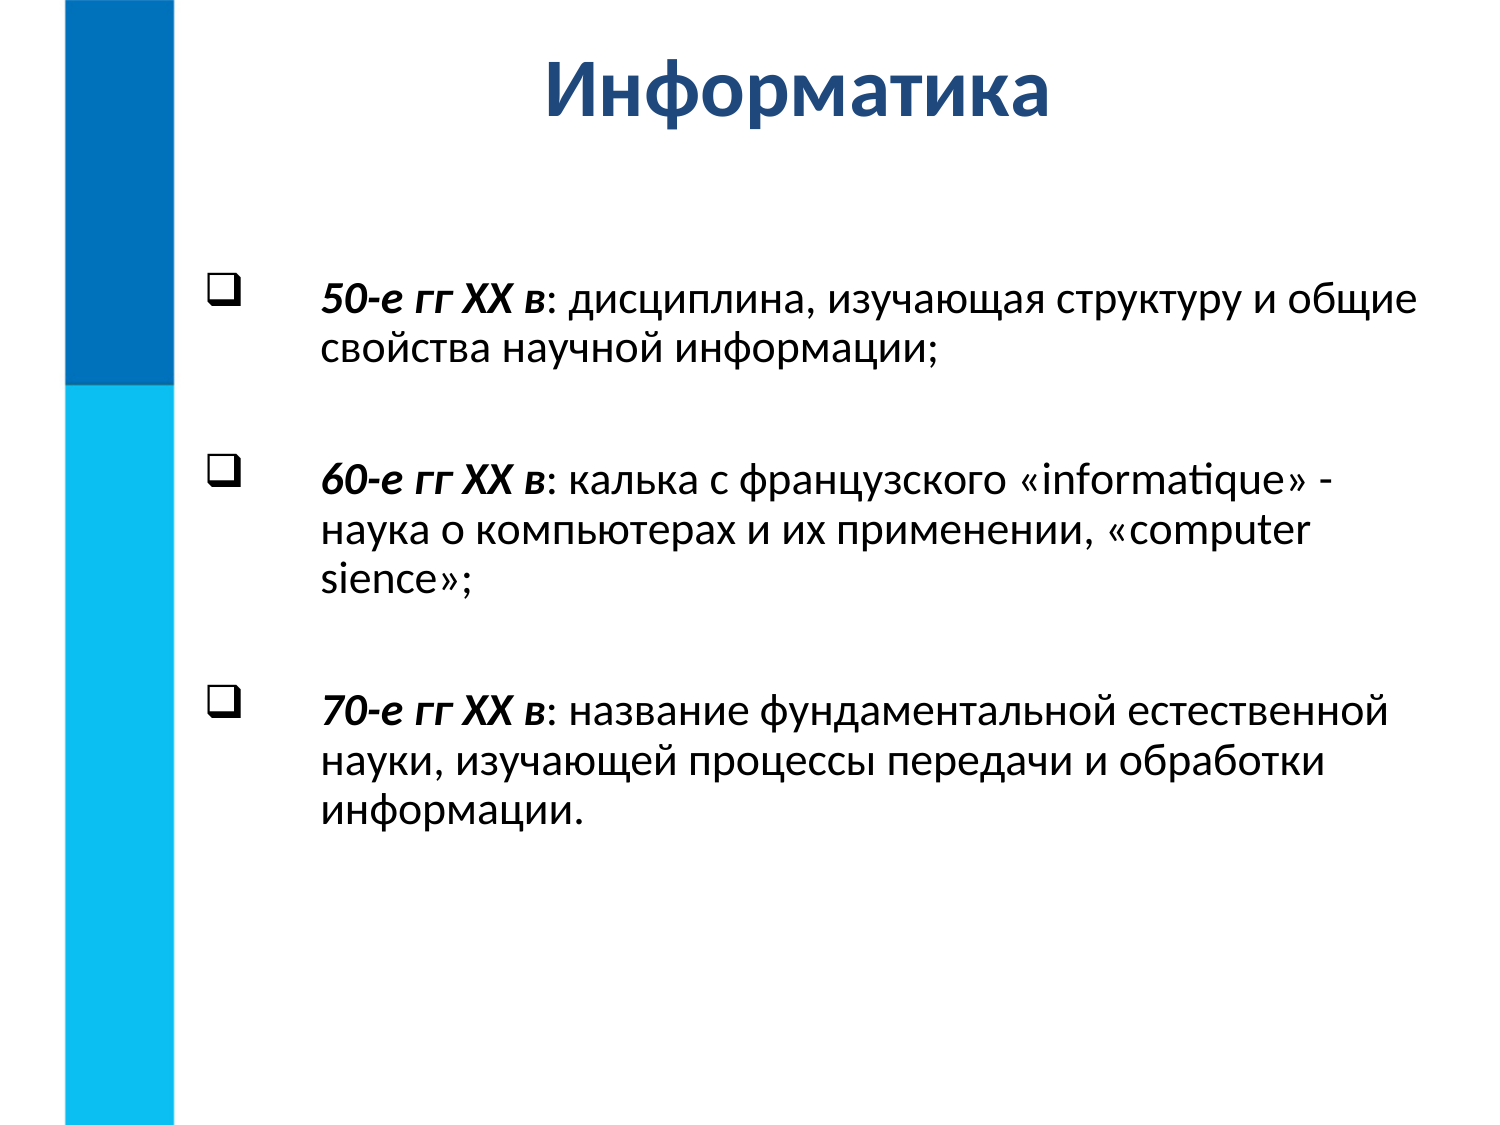

Информатика
50-е гг XX в: дисциплина, изучающая структуру и общие свойства научной информации;
60-е гг XX в: калька с французского «informatique» - наука о компьютерах и их применении, «computer sience»;
70-е гг XX в: название фундаментальной естественной науки, изучающей процессы передачи и обработки информации.